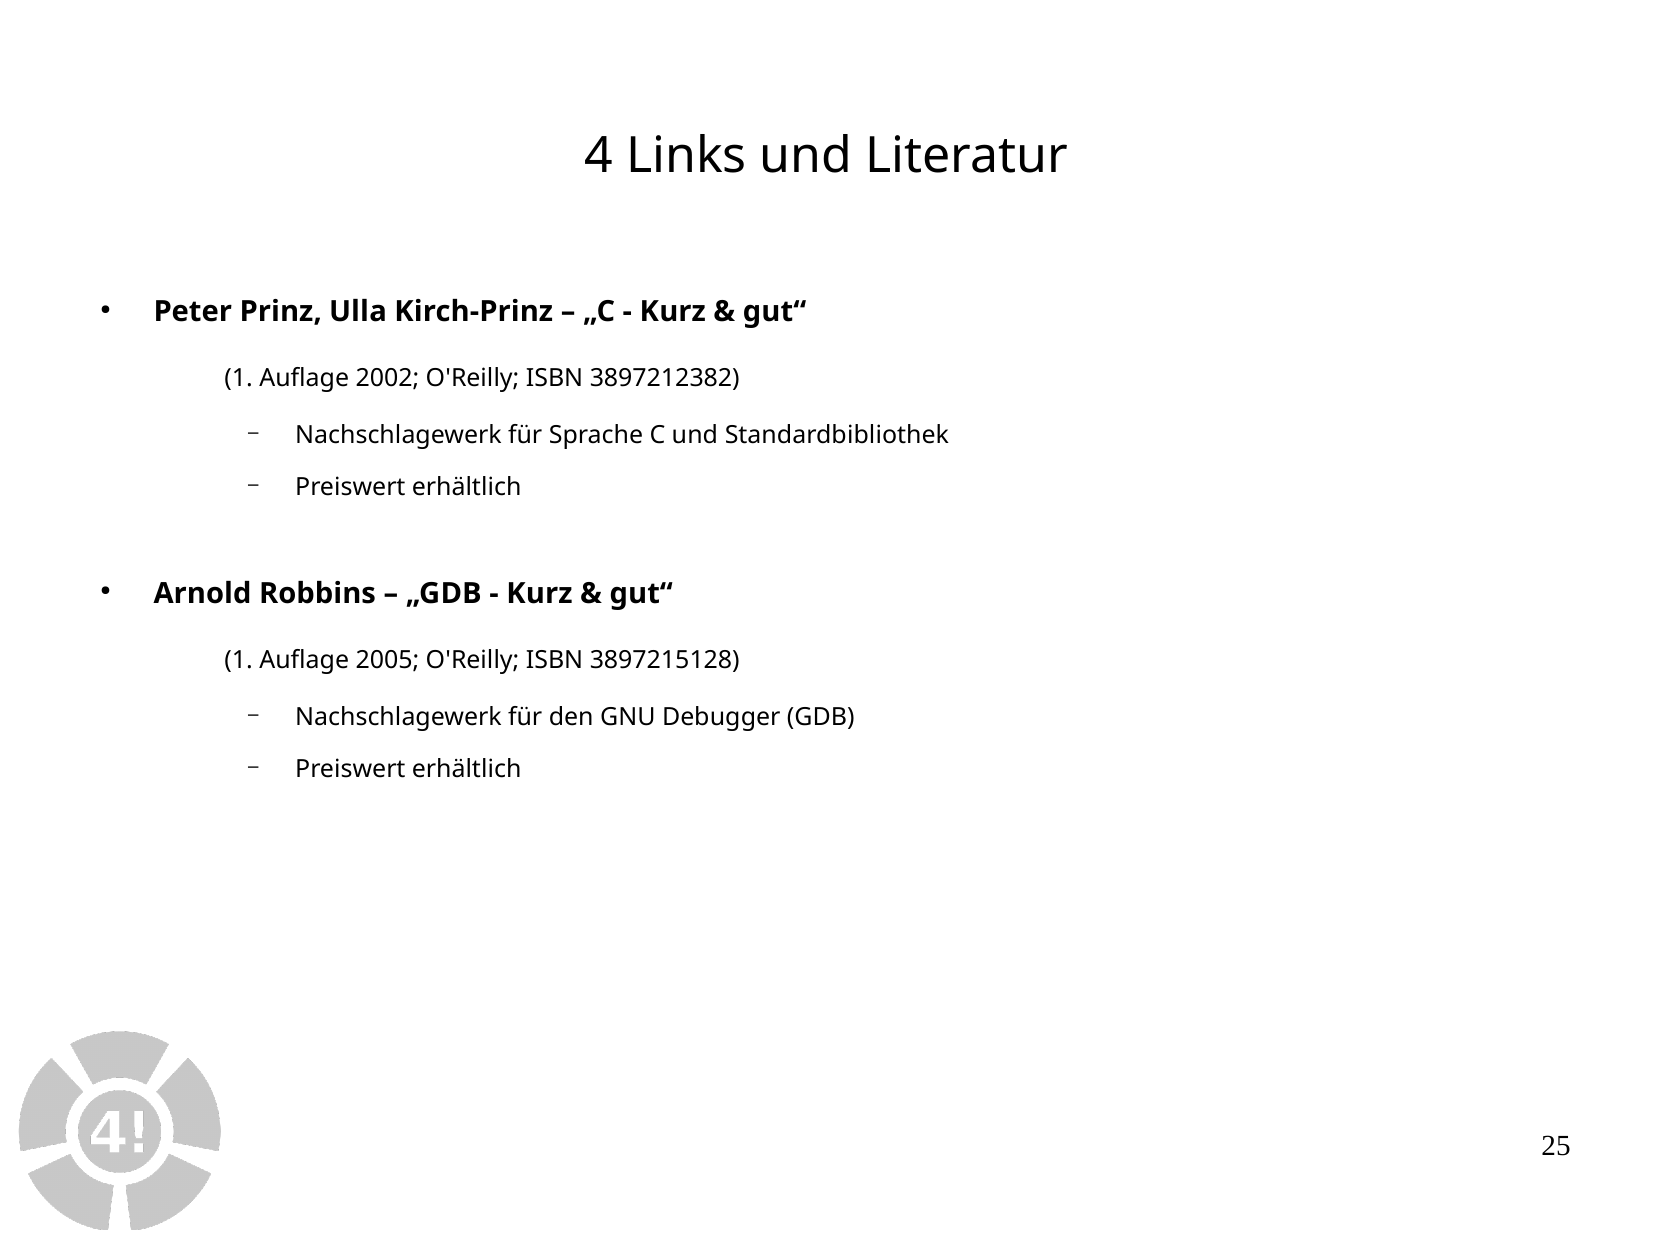

# 4 Links und Literatur
Peter Prinz, Ulla Kirch-Prinz – „C - Kurz & gut“
(1. Auflage 2002; O'Reilly; ISBN 3897212382)
Nachschlagewerk für Sprache C und Standardbibliothek
Preiswert erhältlich
Arnold Robbins – „GDB - Kurz & gut“
(1. Auflage 2005; O'Reilly; ISBN 3897215128)
Nachschlagewerk für den GNU Debugger (GDB)
Preiswert erhältlich
25